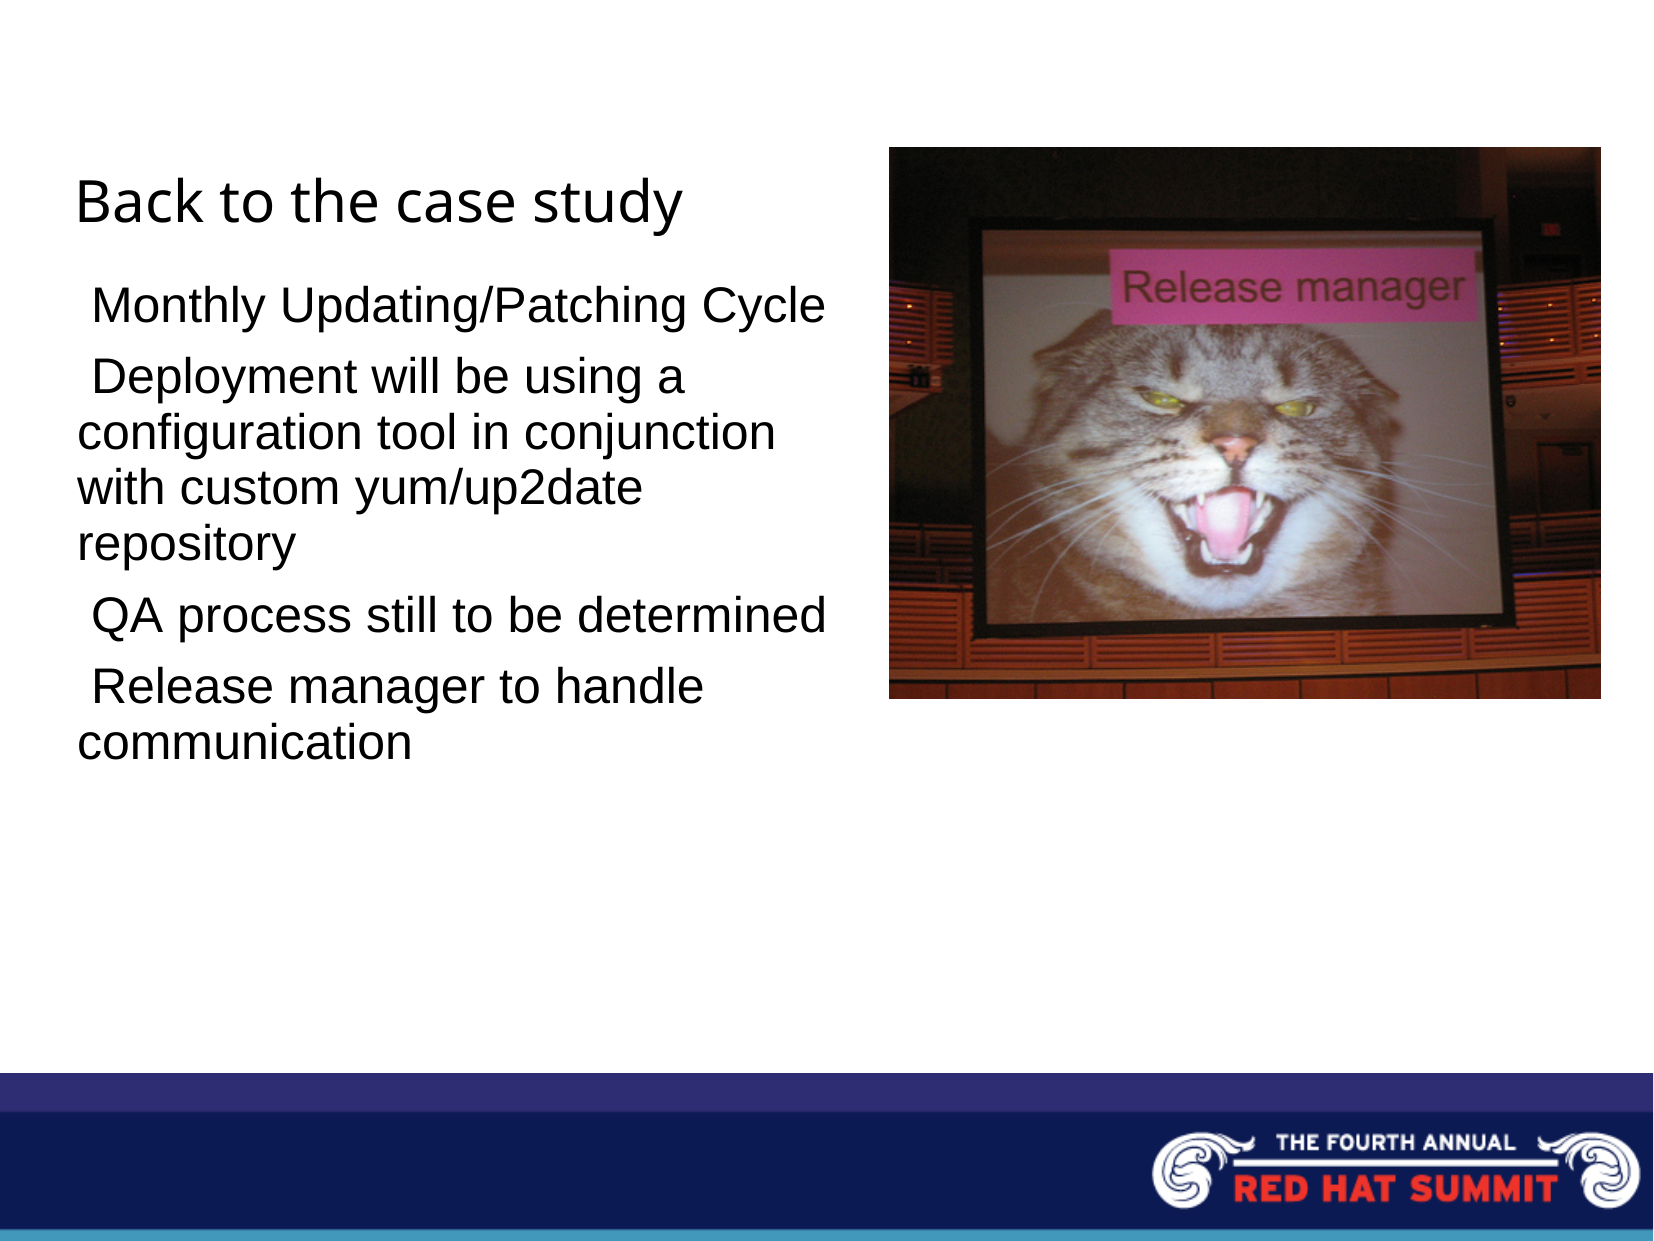

# Back to the case study
 Monthly Updating/Patching Cycle
 Deployment will be using a configuration tool in conjunction with custom yum/up2date repository
 QA process still to be determined
 Release manager to handle communication